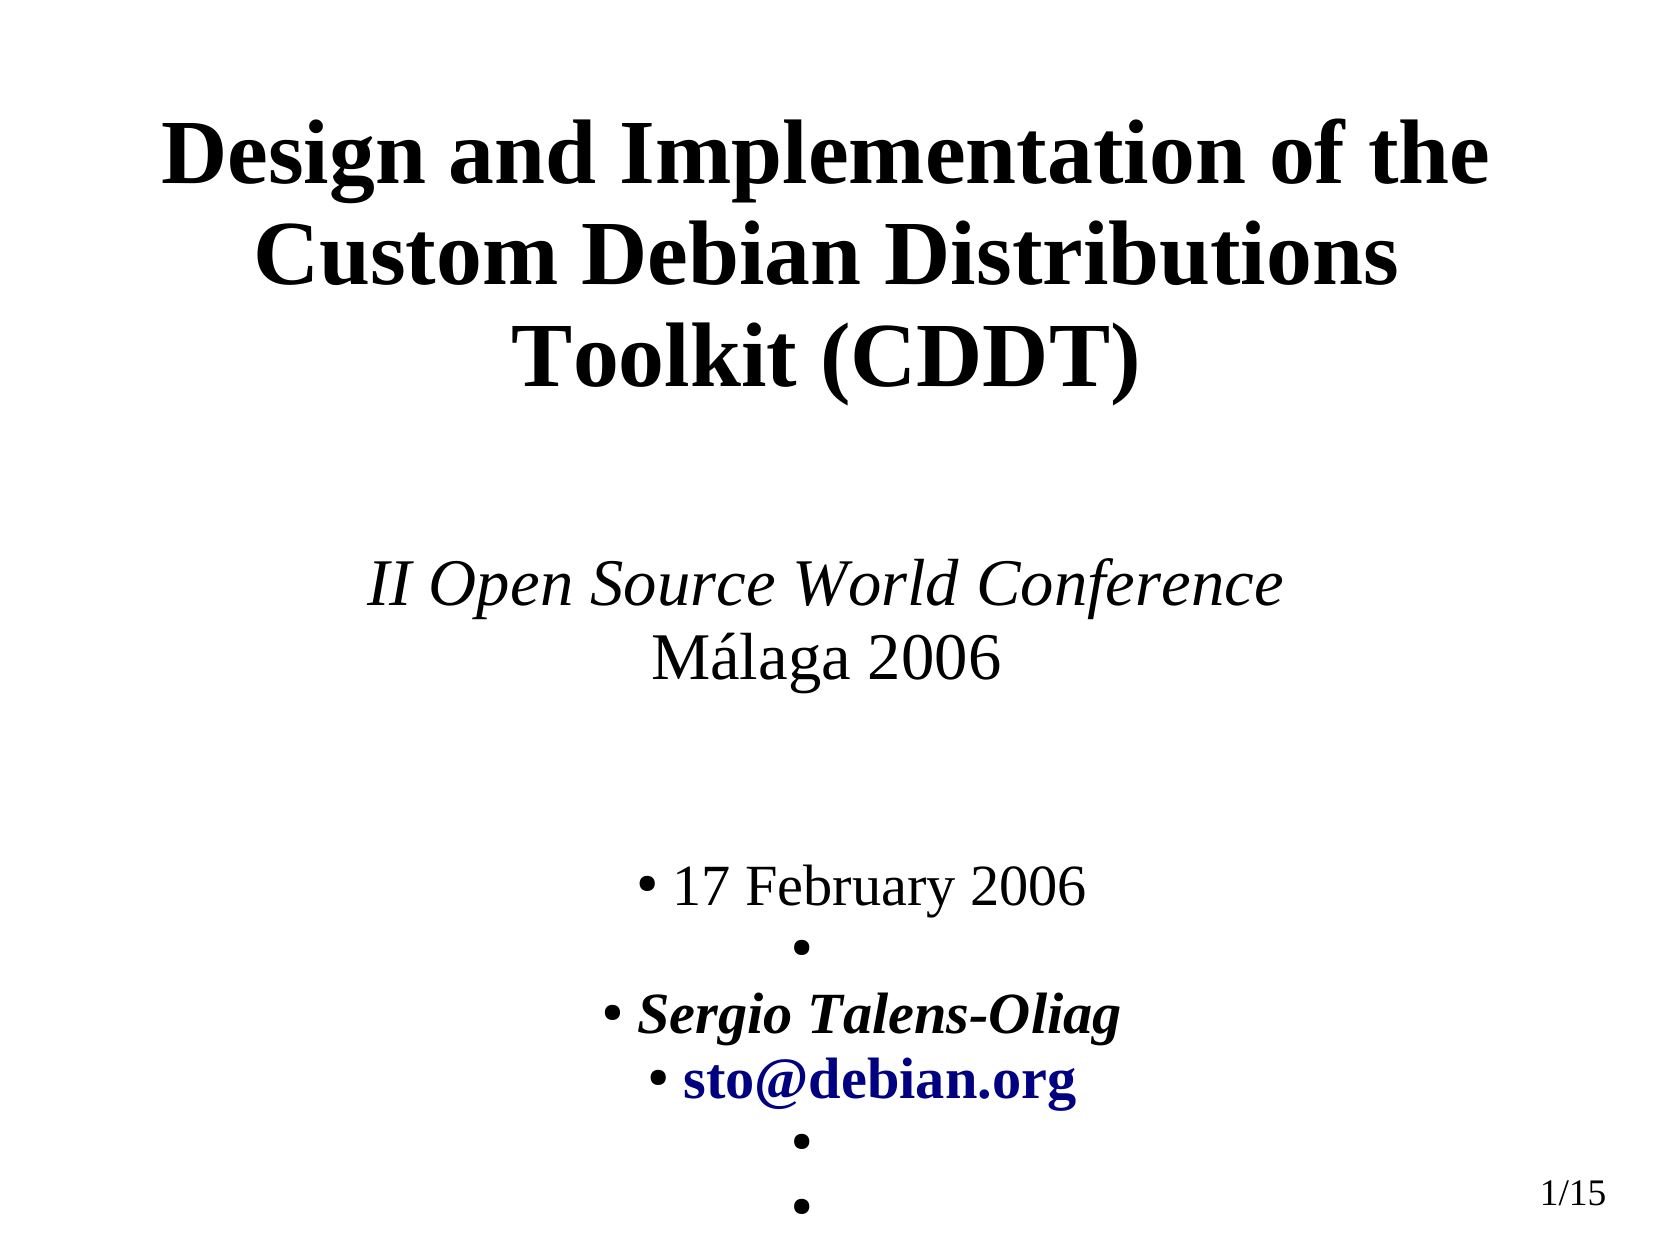

# Design and Implementation of the Custom Debian Distributions Toolkit (CDDT)
II Open Source World Conference
Málaga 2006
17 February 2006
Sergio Talens-Oliag
sto@debian.org